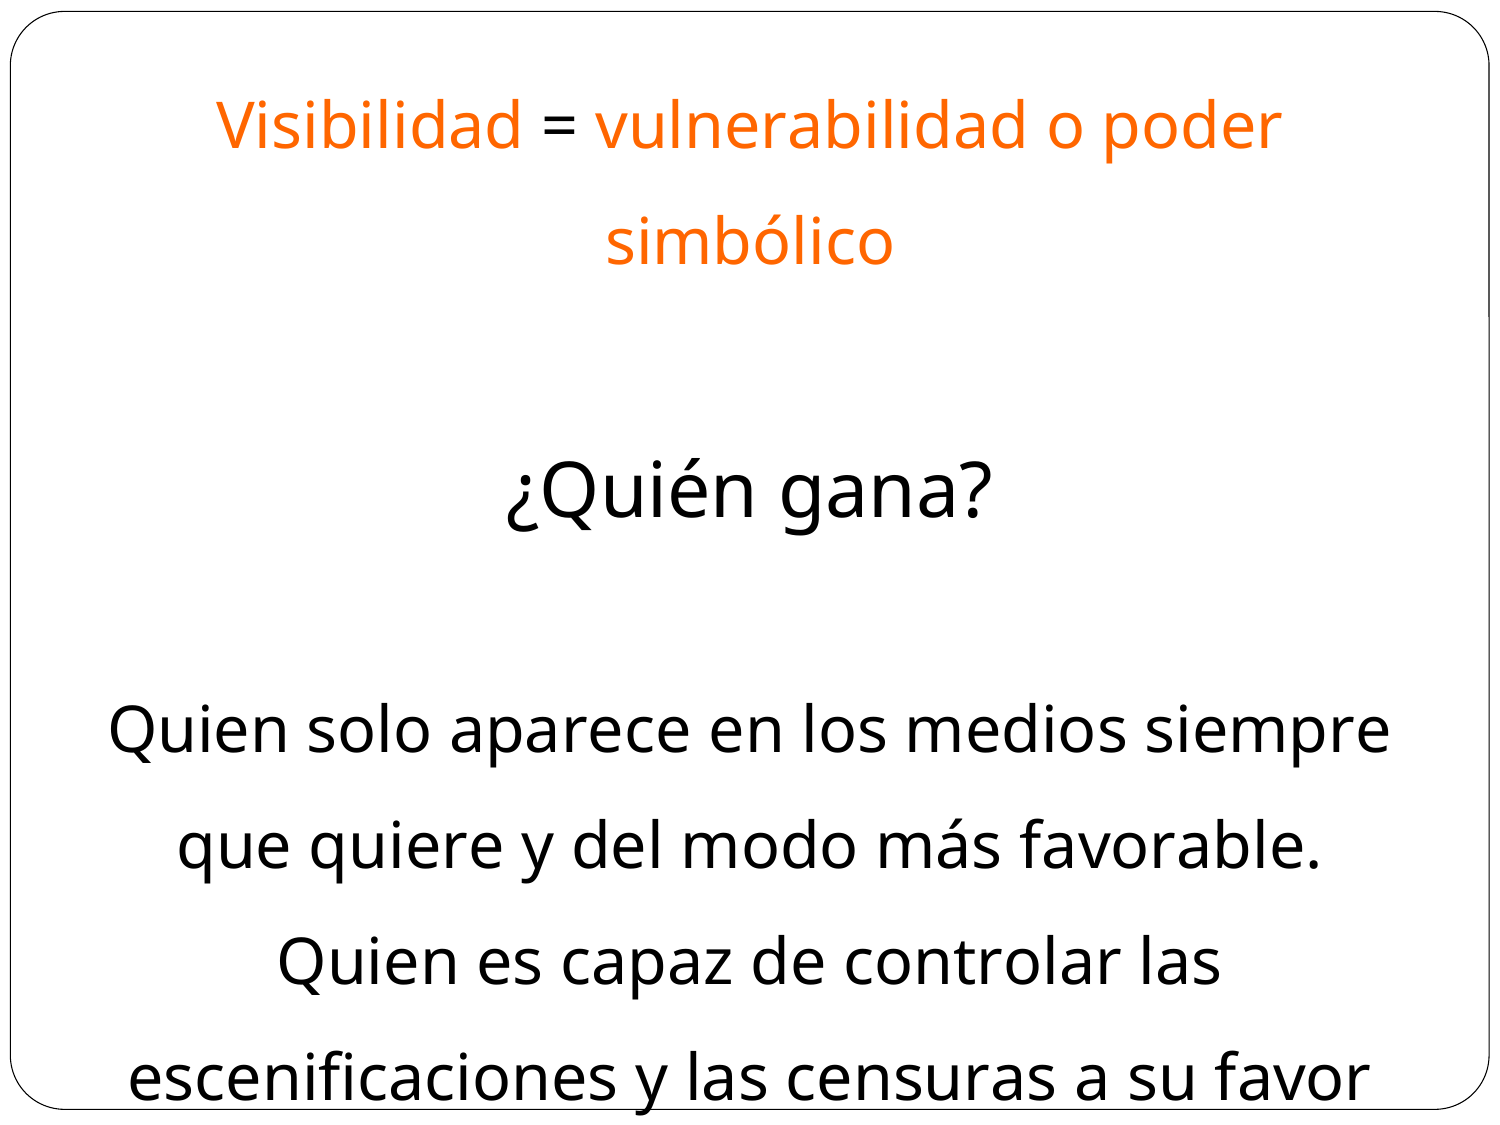

#
Visibilidad = vulnerabilidad o poder simbólico
¿Quién gana?
Quien solo aparece en los medios siempre que quiere y del modo más favorable. Quien es capaz de controlar las escenificaciones y las censuras a su favor